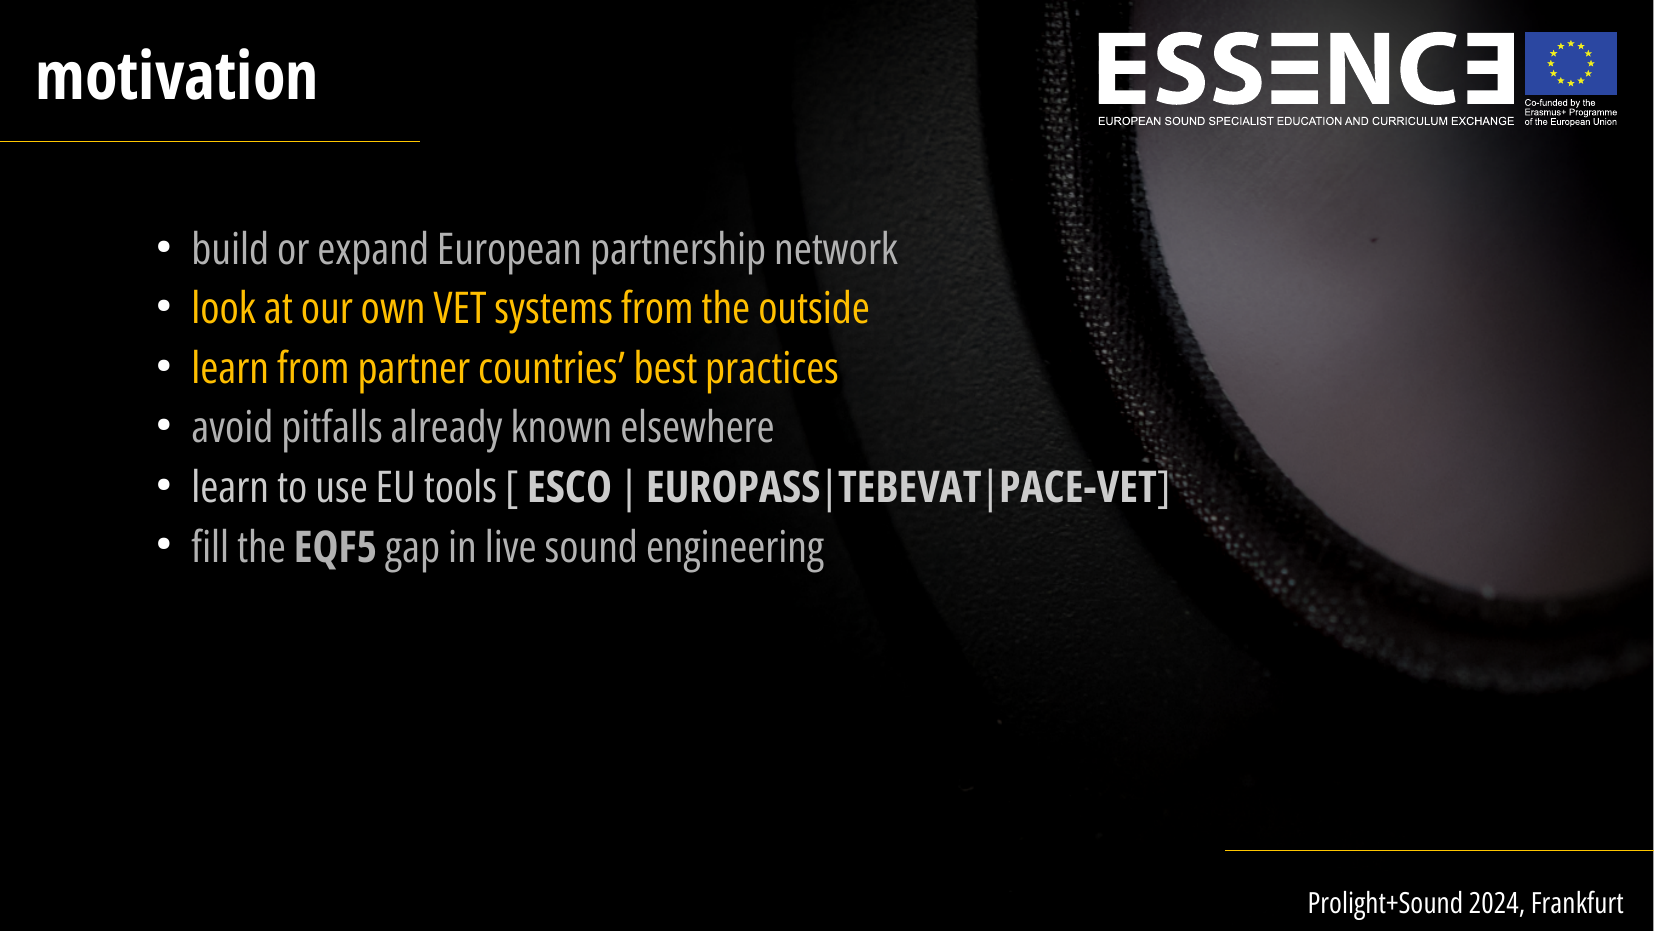

# motivation
build or expand European partnership network
look at our own VET systems from the outside
learn from partner countries’ best practices
avoid pitfalls already known elsewhere
learn to use EU tools [ ESCO | EUROPASS|TEBEVAT|PACE-VET]
fill the EQF5 gap in live sound engineering